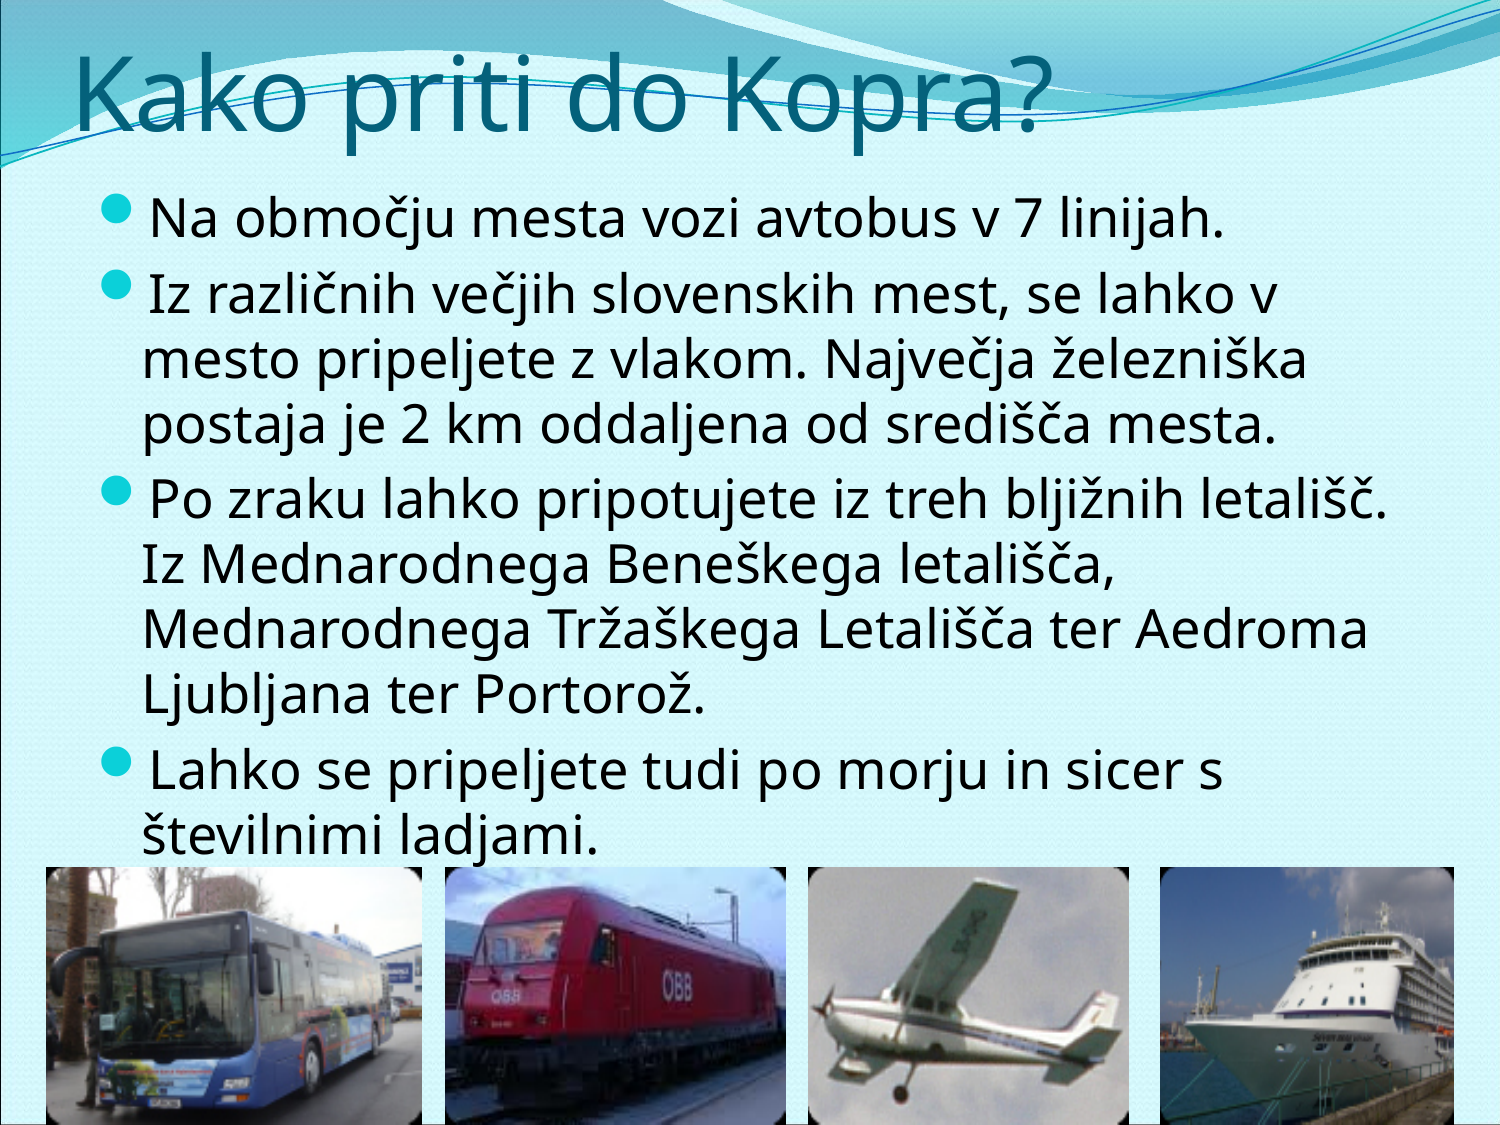

# Kako priti do Kopra?
Na območju mesta vozi avtobus v 7 linijah.
Iz različnih večjih slovenskih mest, se lahko v mesto pripeljete z vlakom. Največja železniška postaja je 2 km oddaljena od središča mesta.
Po zraku lahko pripotujete iz treh bljižnih letališč. Iz Mednarodnega Beneškega letališča, Mednarodnega Tržaškega Letališča ter Aedroma Ljubljana ter Portorož.
Lahko se pripeljete tudi po morju in sicer s številnimi ladjami.